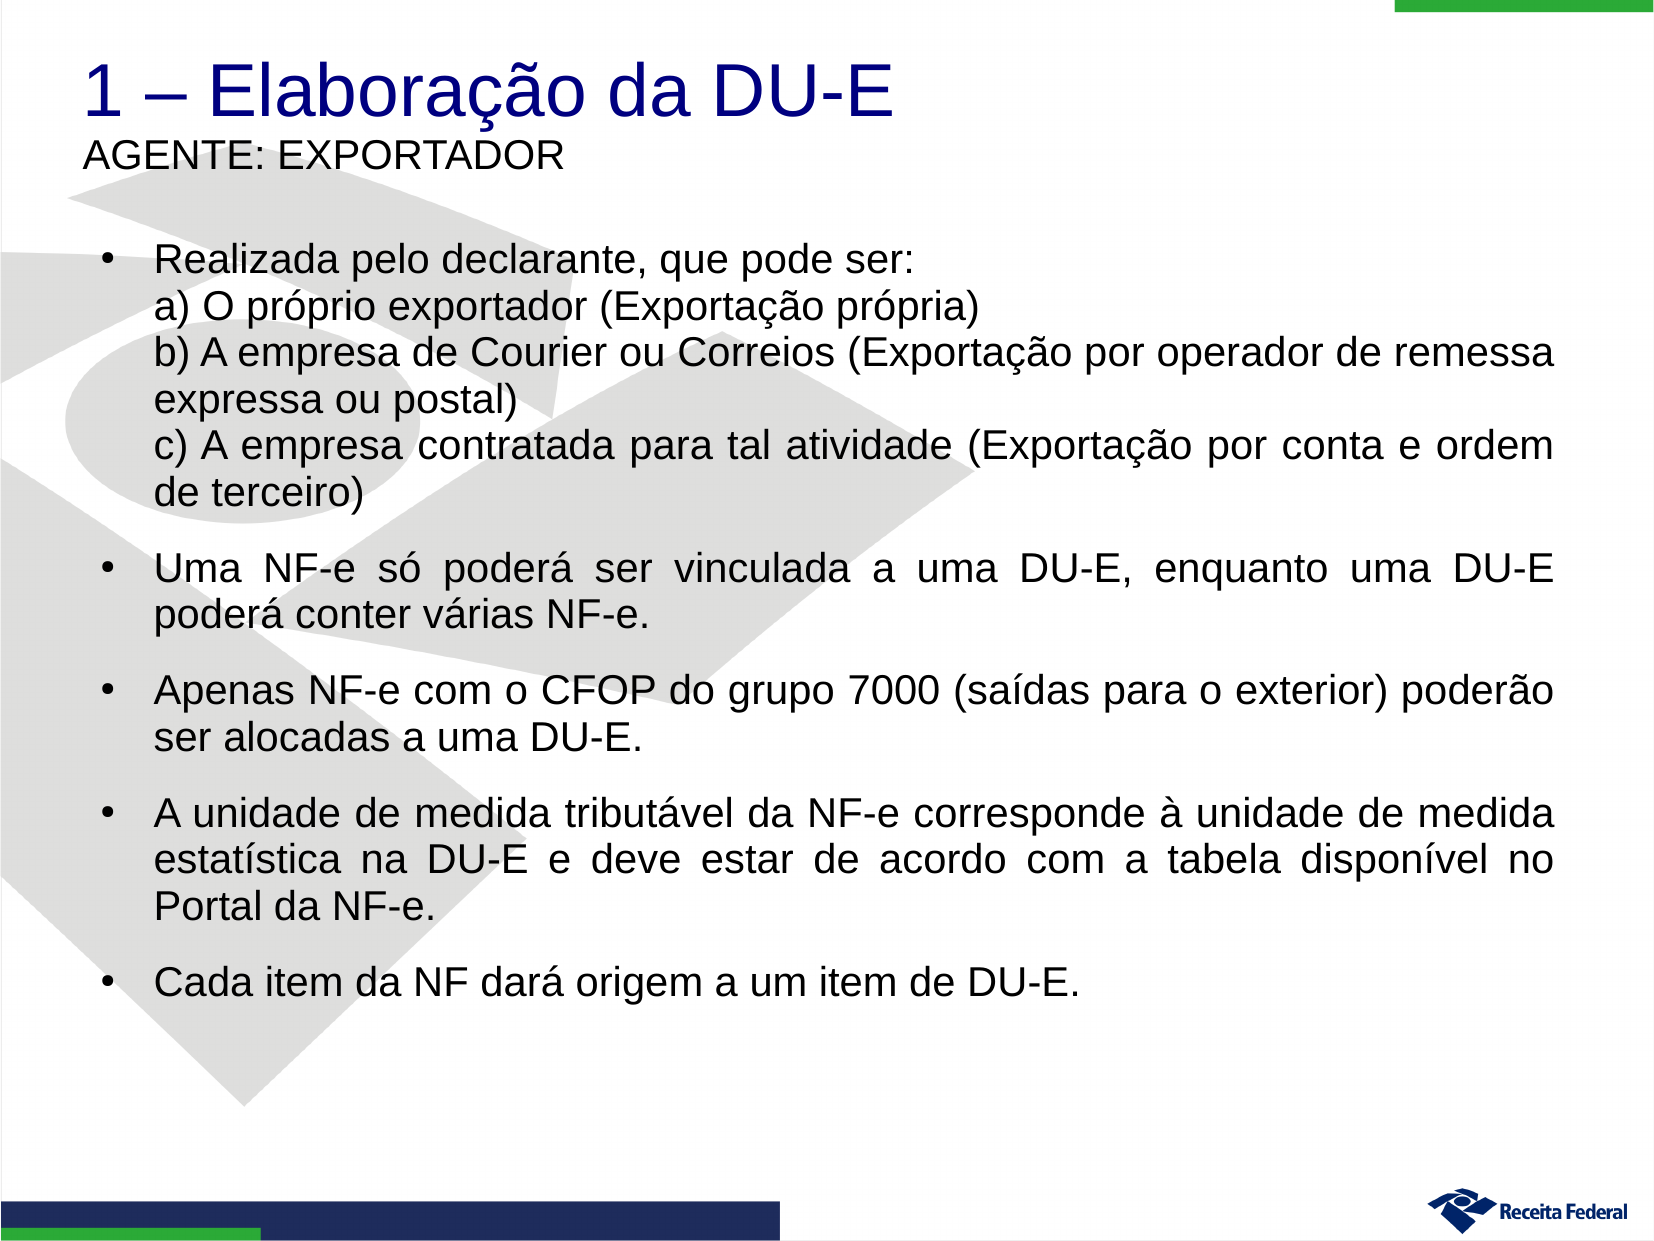

1 – Elaboração da DU-E
AGENTE: EXPORTADOR
#
Realizada pelo declarante, que pode ser:
a) O próprio exportador (Exportação própria)
b) A empresa de Courier ou Correios (Exportação por operador de remessa expressa ou postal)
c) A empresa contratada para tal atividade (Exportação por conta e ordem de terceiro)
Uma NF-e só poderá ser vinculada a uma DU-E, enquanto uma DU-E poderá conter várias NF-e.
Apenas NF-e com o CFOP do grupo 7000 (saídas para o exterior) poderão ser alocadas a uma DU-E.
A unidade de medida tributável da NF-e corresponde à unidade de medida estatística na DU-E e deve estar de acordo com a tabela disponível no Portal da NF-e.
Cada item da NF dará origem a um item de DU-E.